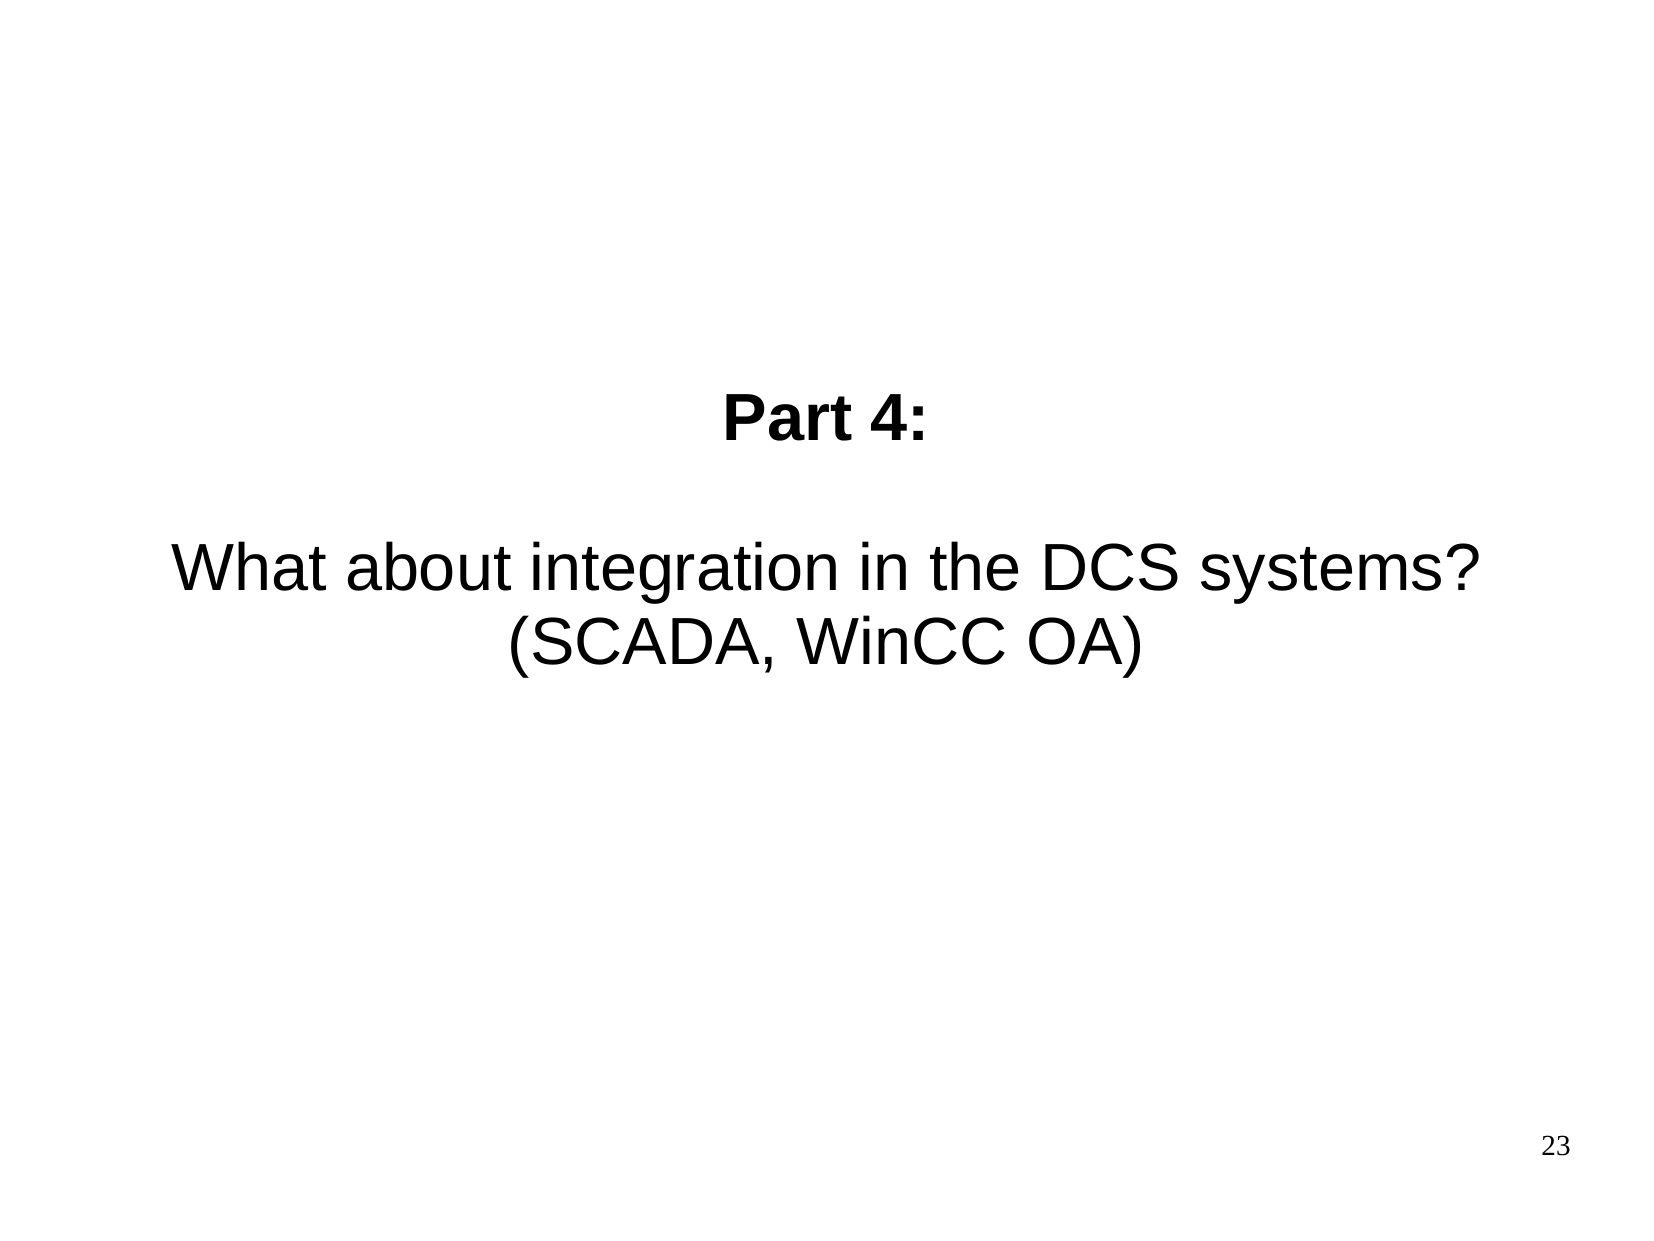

# Part 4:
What about integration in the DCS systems?
(SCADA, WinCC OA)
23